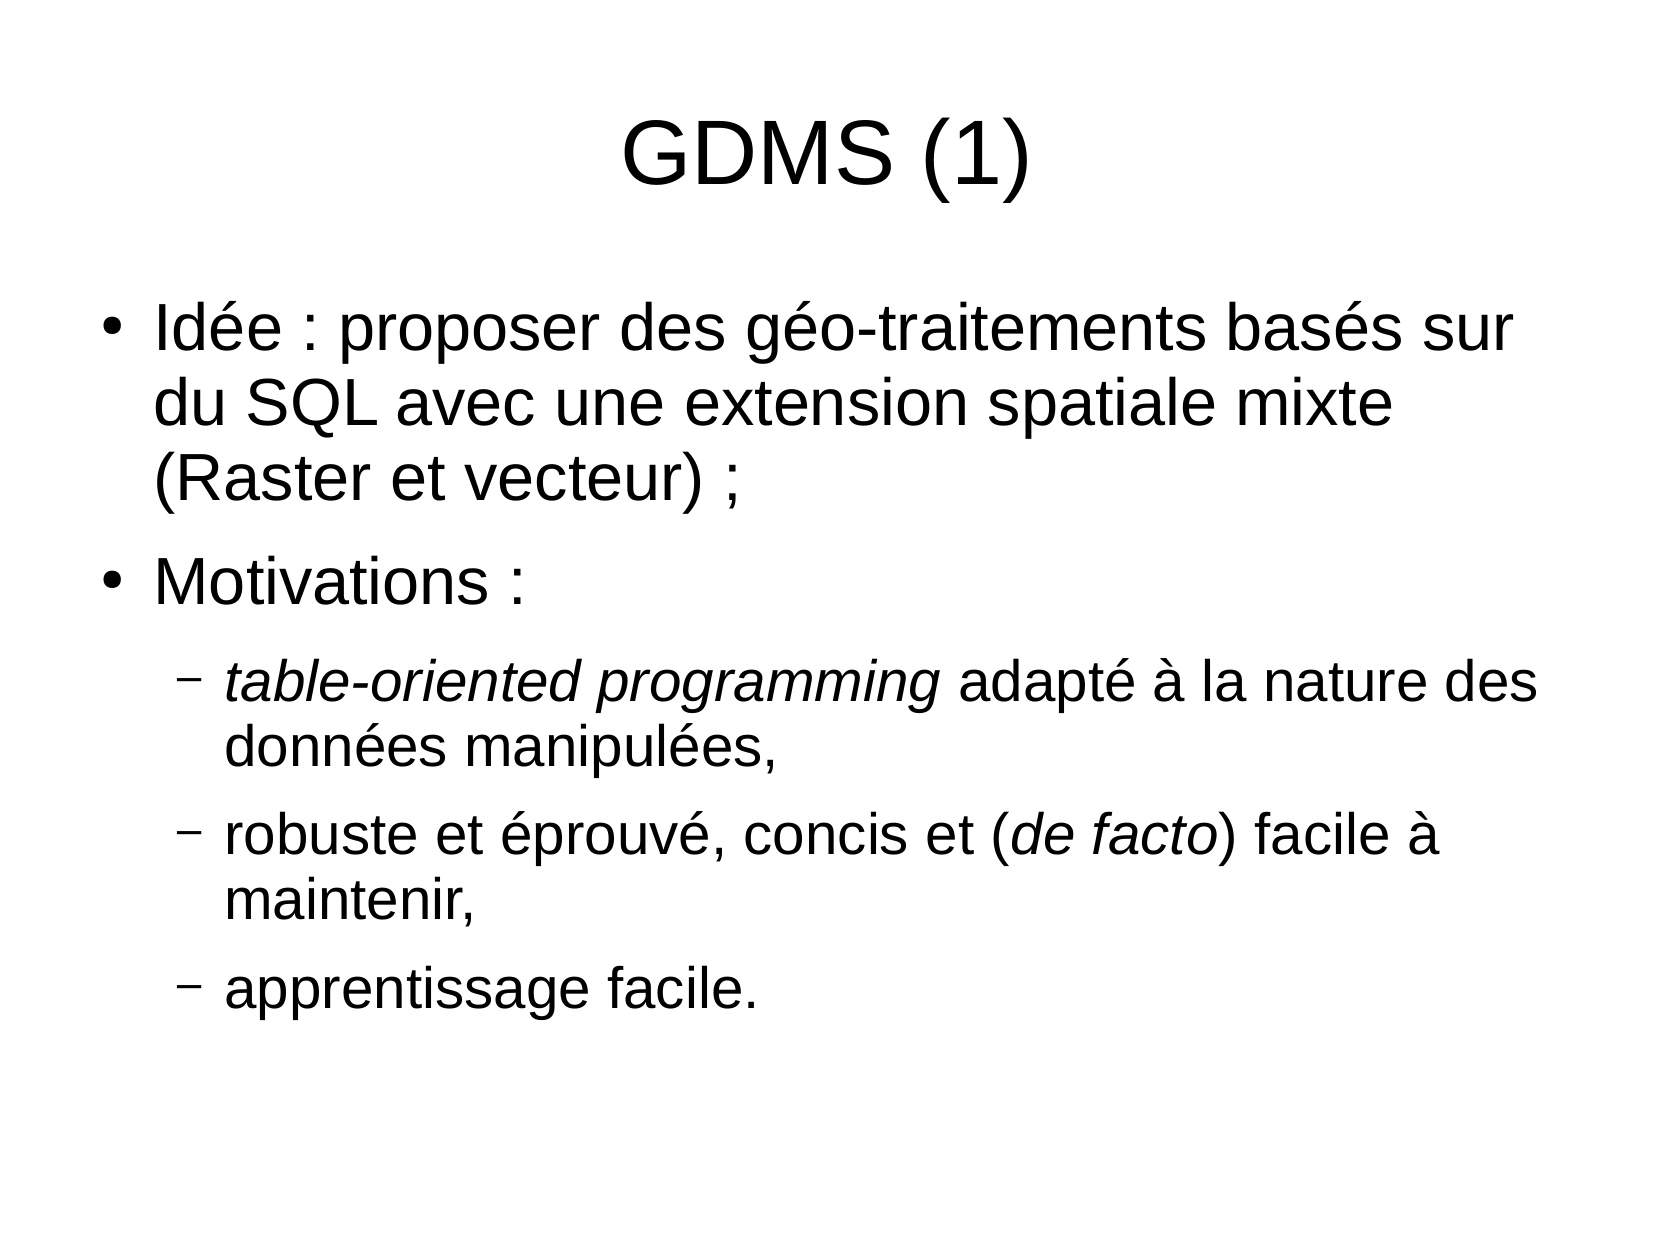

# GDMS (1)
Idée : proposer des géo-traitements basés sur du SQL avec une extension spatiale mixte (Raster et vecteur) ;
Motivations :
table-oriented programming adapté à la nature des données manipulées,
robuste et éprouvé, concis et (de facto) facile à maintenir,
apprentissage facile.